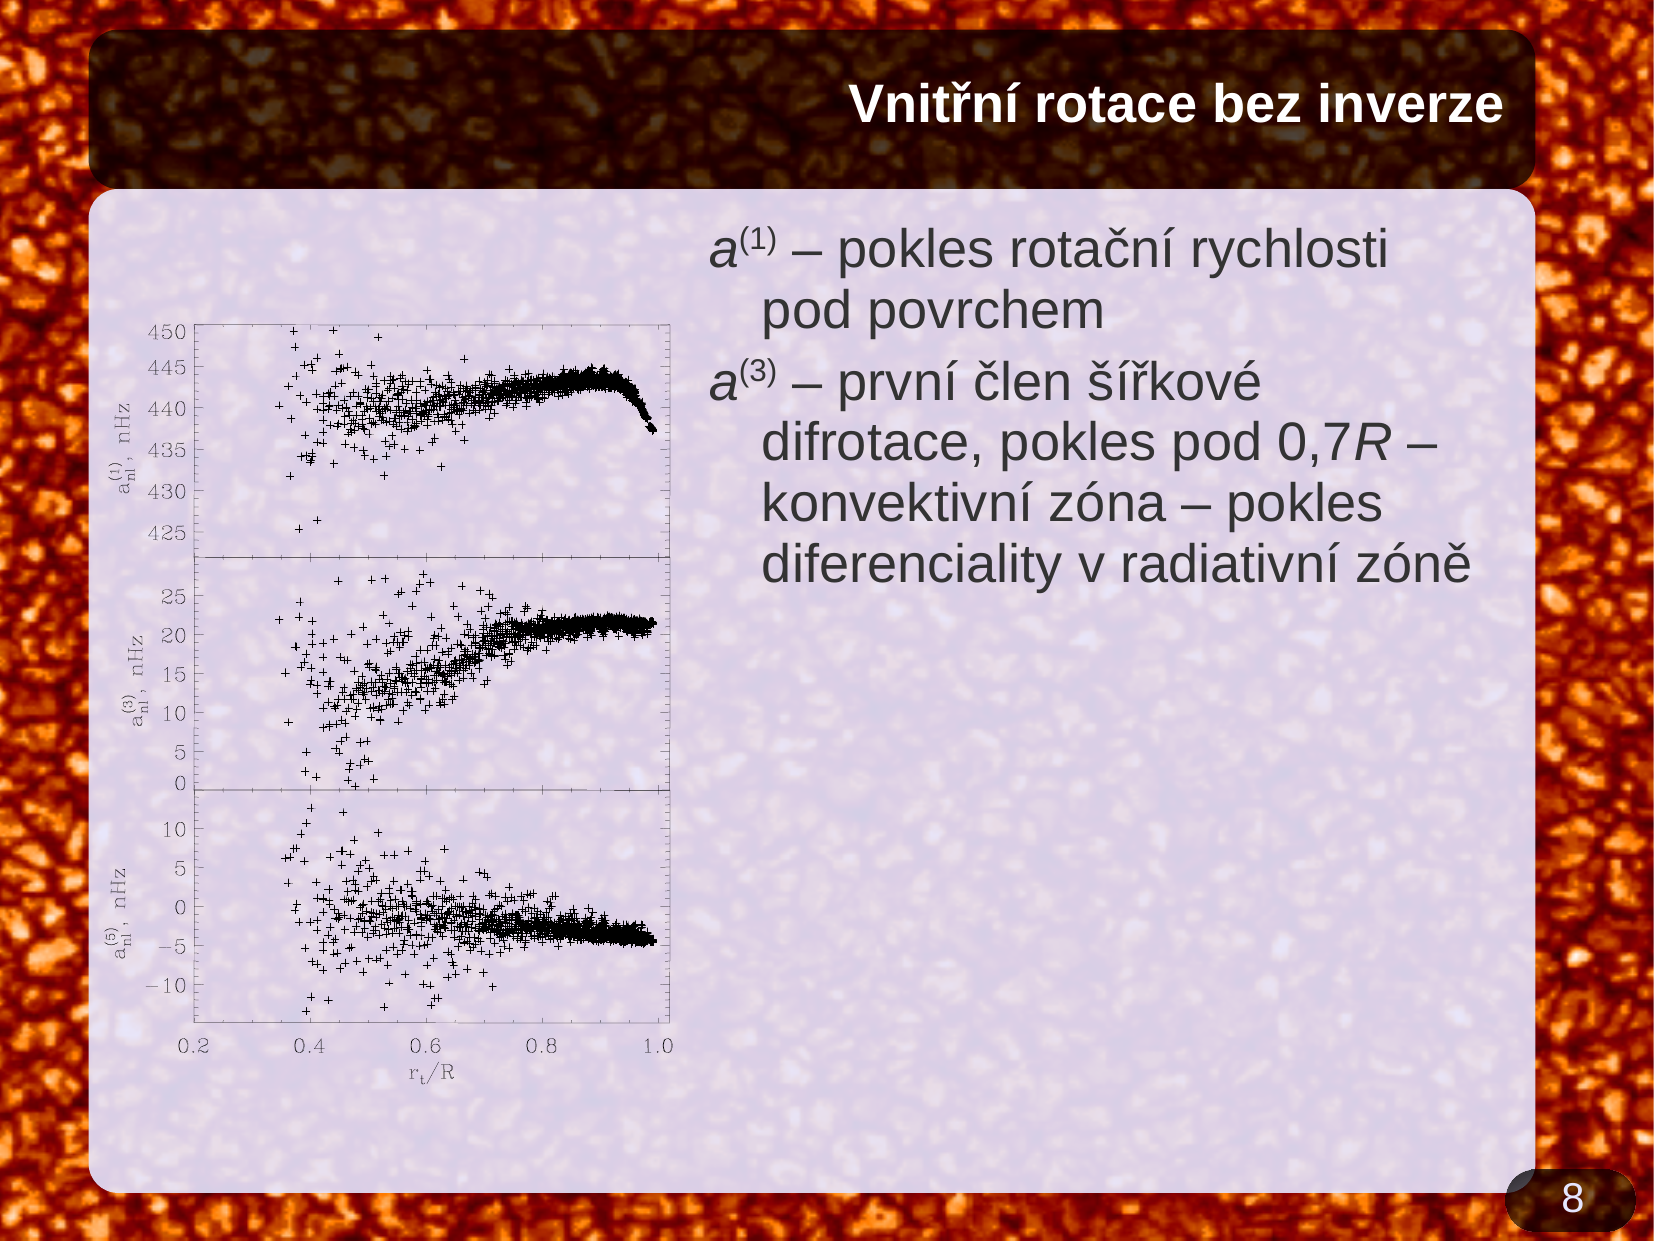

# Vnitřní rotace bez inverze
a(1) – pokles rotační rychlosti pod povrchem
a(3) – první člen šířkové difrotace, pokles pod 0,7R – konvektivní zóna – pokles diferenciality v radiativní zóně